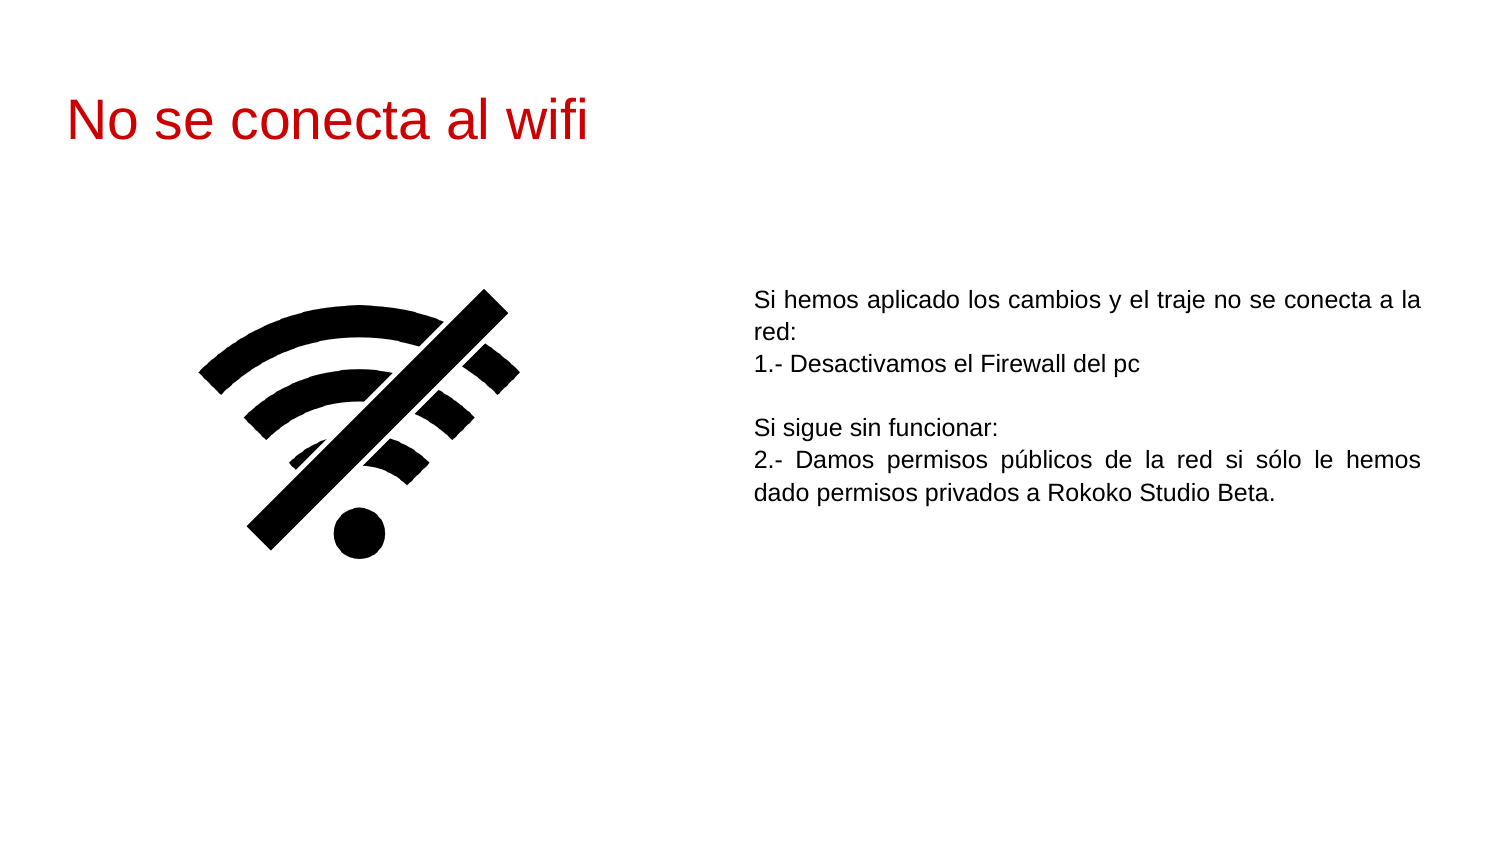

# No se conecta al wifi
Si hemos aplicado los cambios y el traje no se conecta a la red:
1.- Desactivamos el Firewall del pc
Si sigue sin funcionar:
2.- Damos permisos públicos de la red si sólo le hemos dado permisos privados a Rokoko Studio Beta.